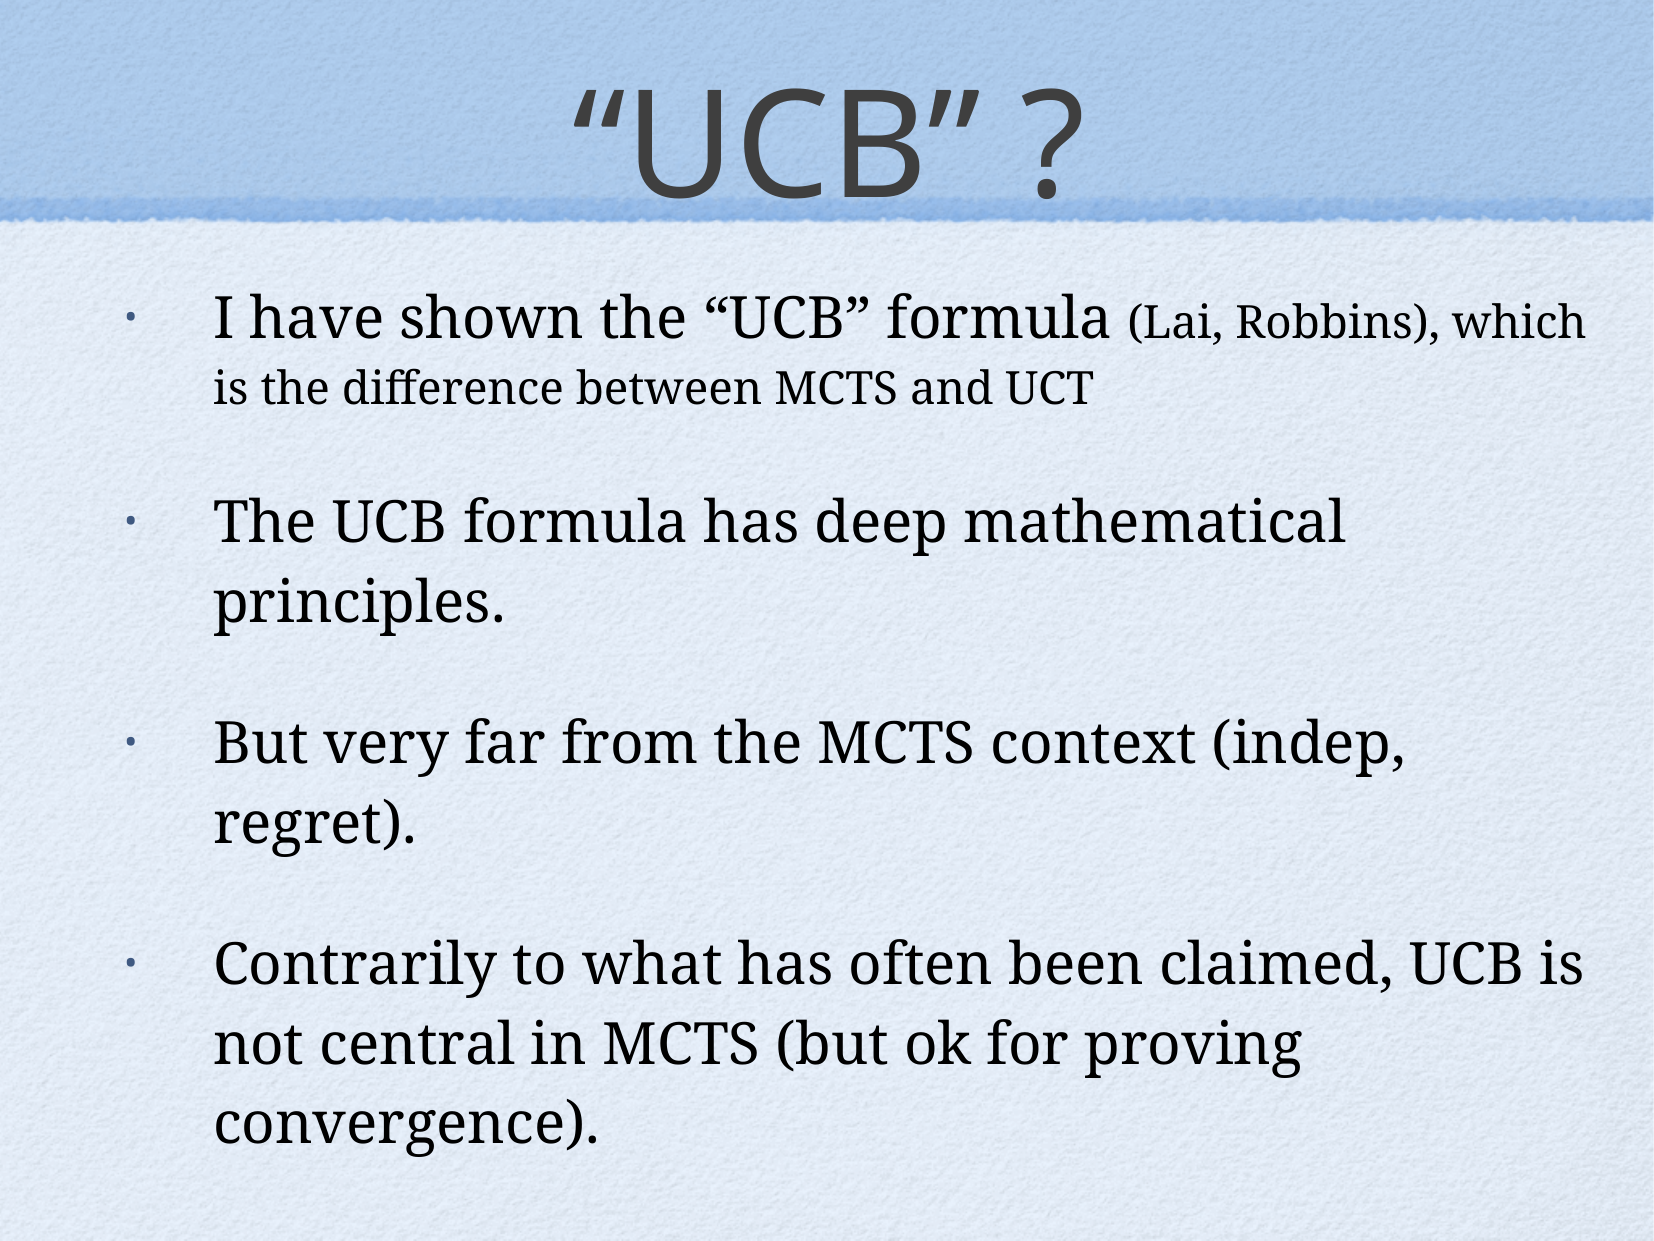

# “UCB” ?
I have shown the “UCB” formula (Lai, Robbins), which is the difference between MCTS and UCT
The UCB formula has deep mathematical principles.
But very far from the MCTS context (indep, regret).
Contrarily to what has often been claimed, UCB is not central in MCTS (but ok for proving convergence).